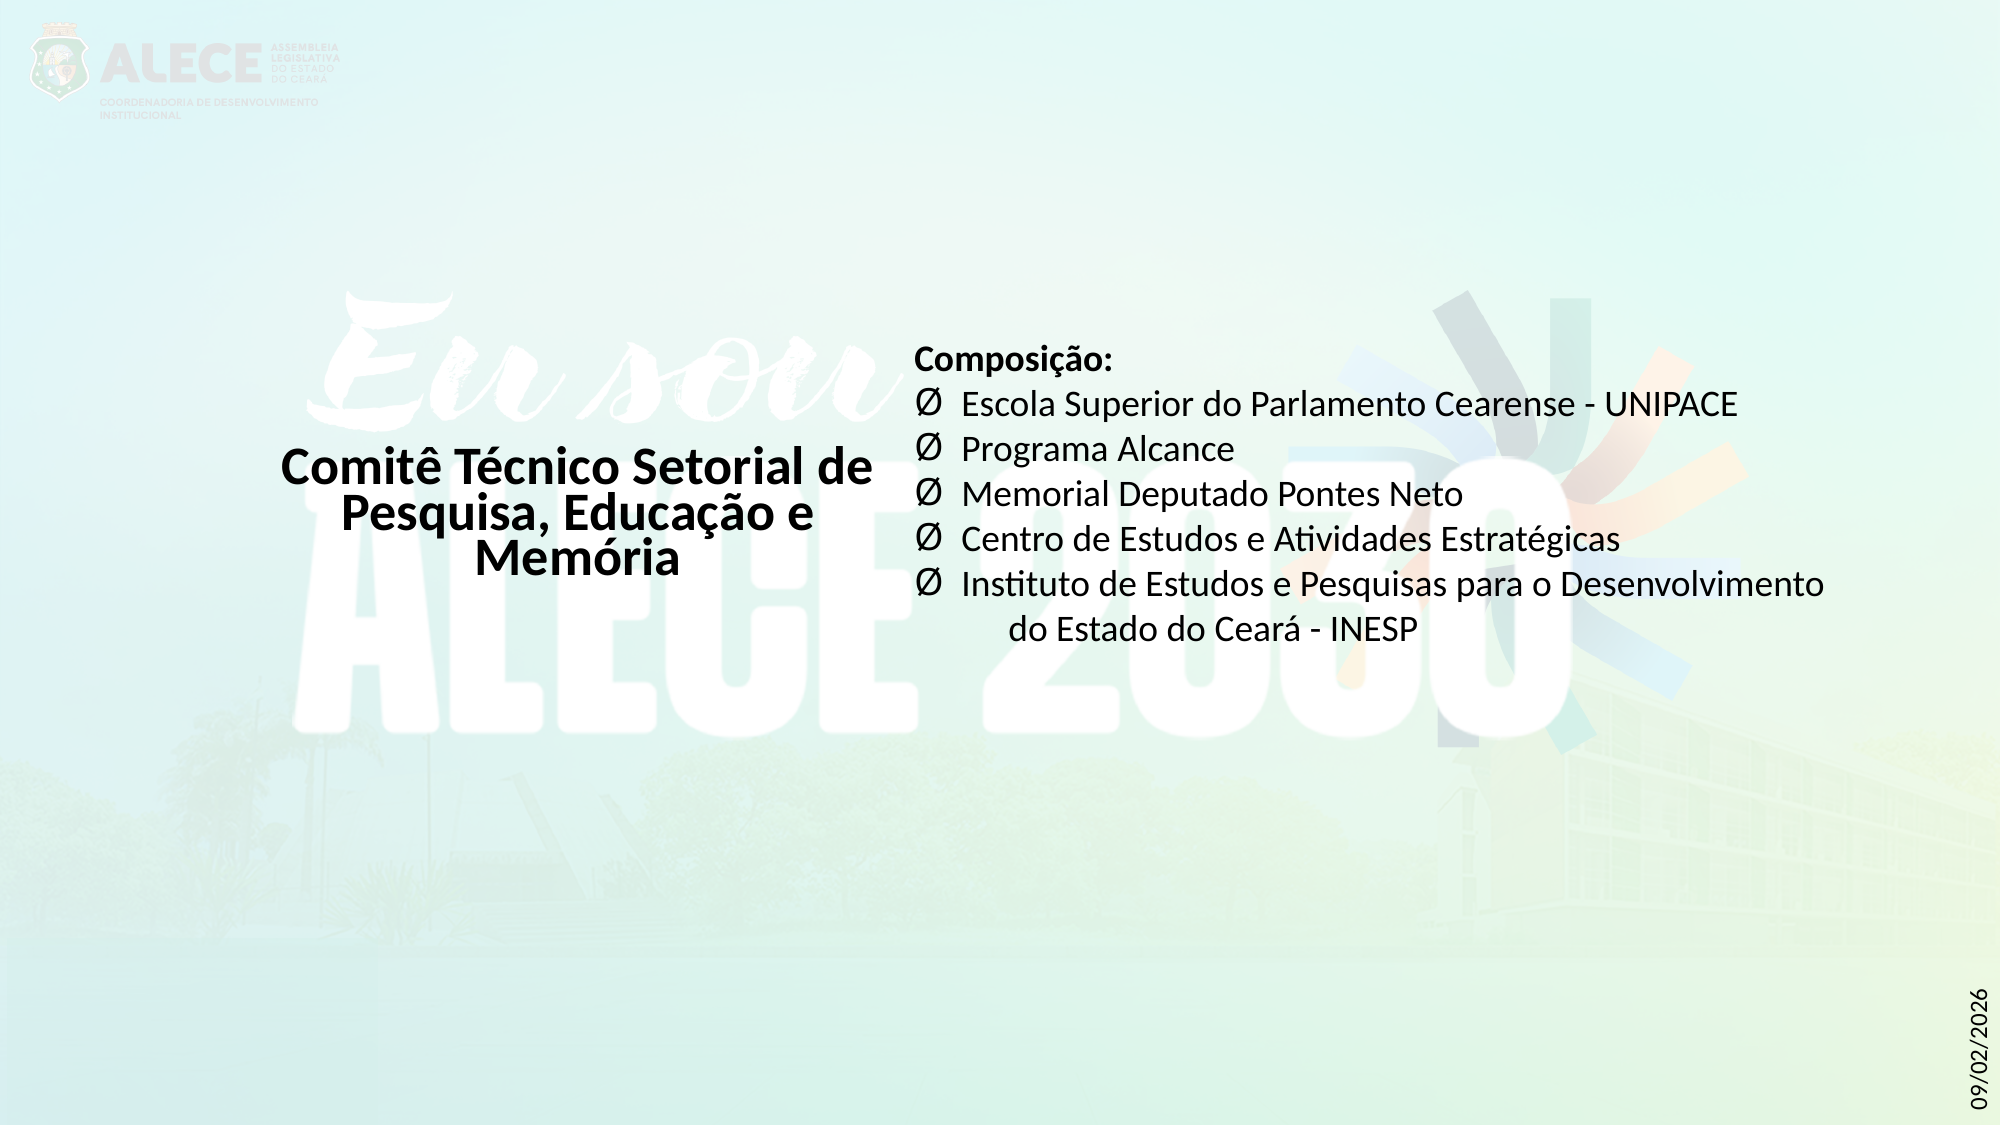

Composição:
Escola Superior do Parlamento Cearense - UNIPACE
Programa Alcance
Memorial Deputado Pontes Neto
Centro de Estudos e Atividades Estratégicas
Instituto de Estudos e Pesquisas para o Desenvolvimento do Estado do Ceará - INESP
# Comitê Técnico Setorial de Pesquisa, Educação e Memória
09/02/2026